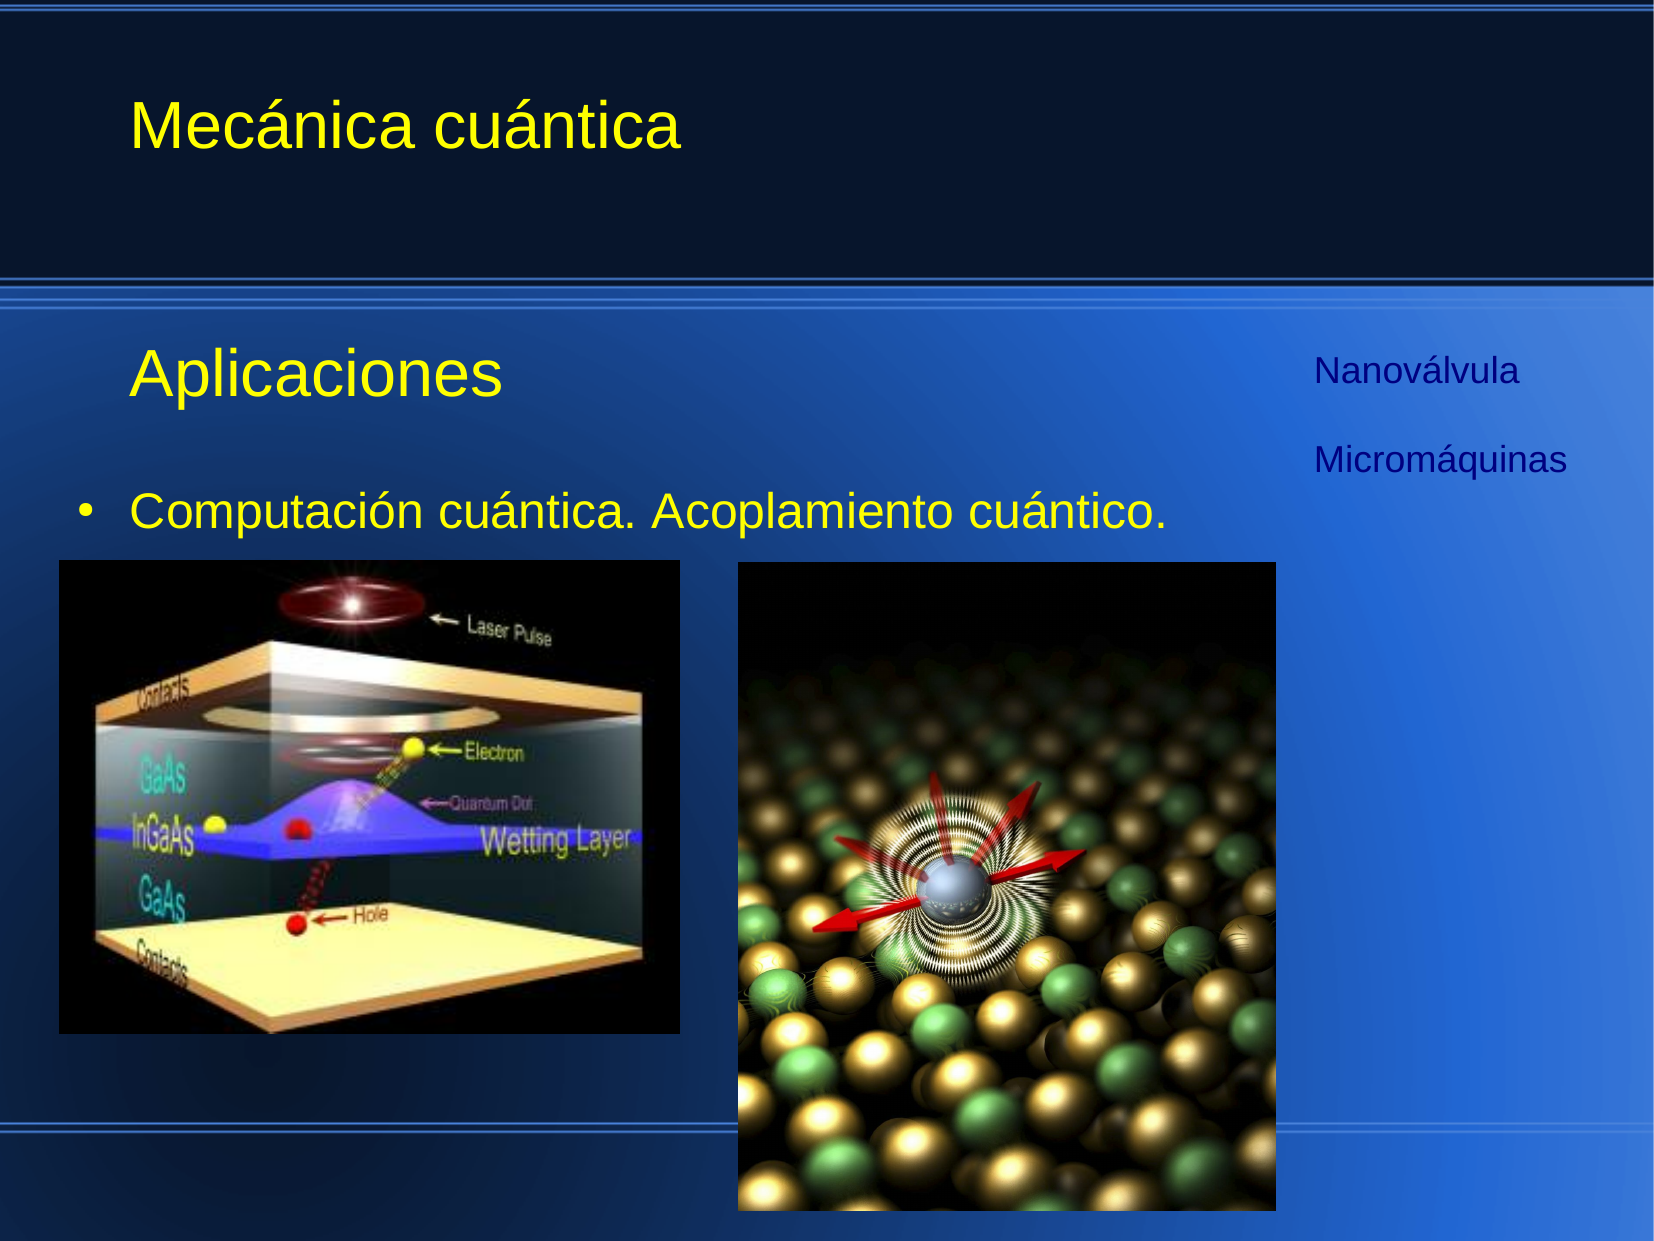

Mecánica cuántica
# Aplicaciones
Nanoválvula
Micromáquinas
Computación cuántica. Acoplamiento cuántico.